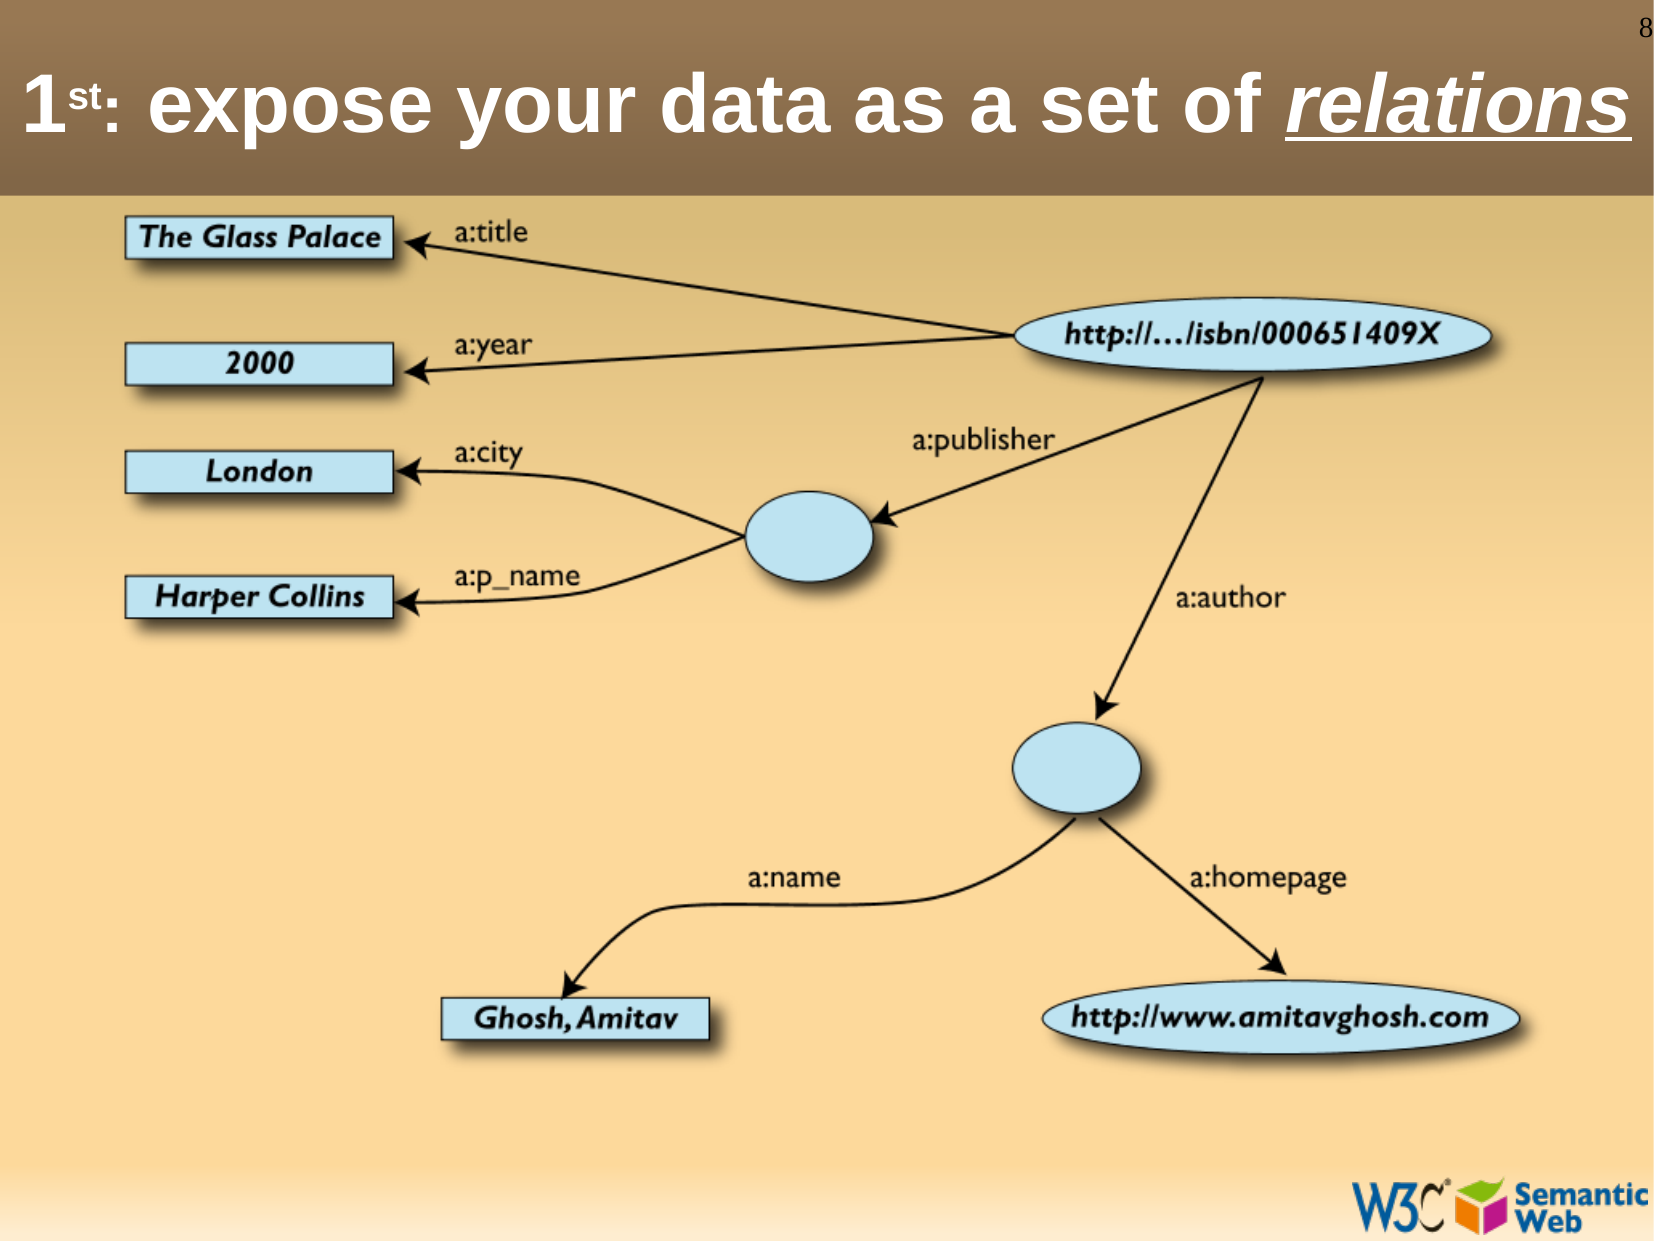

# 1st: expose your data as a set of relations
8